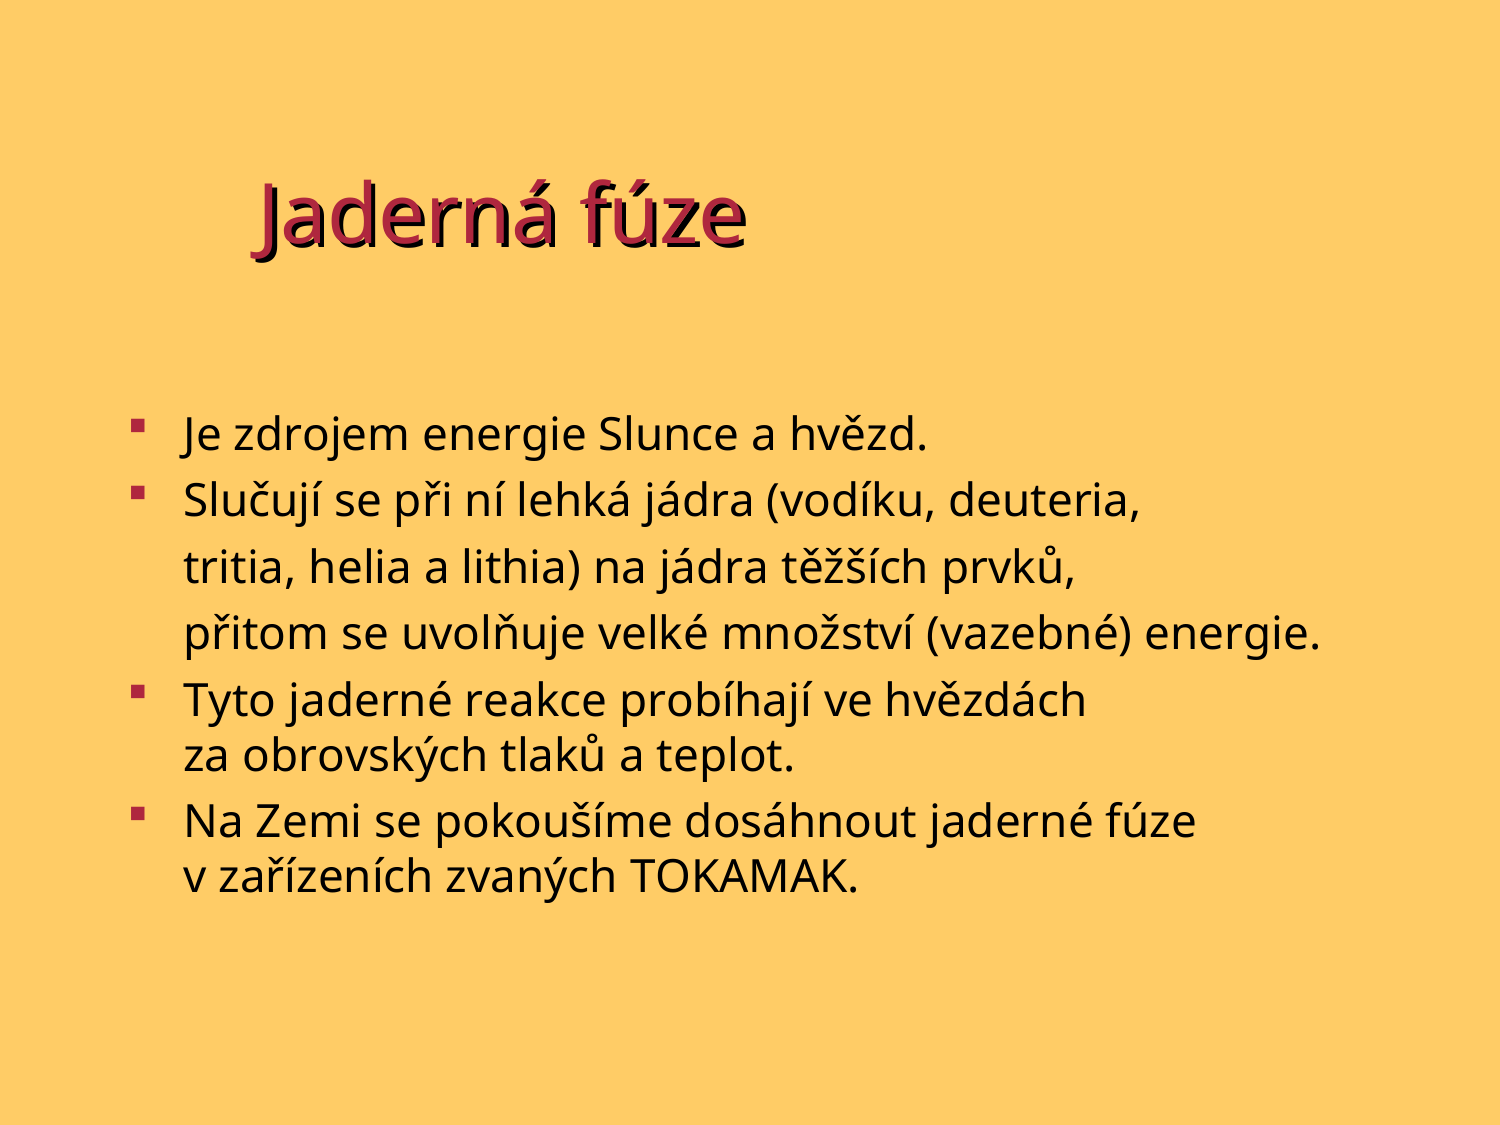

# Jaderná fúze
Je zdrojem energie Slunce a hvězd.
Slučují se při ní lehká jádra (vodíku, deuteria,
	tritia, helia a lithia) na jádra těžších prvků,
	přitom se uvolňuje velké množství (vazebné) energie.
Tyto jaderné reakce probíhají ve hvězdách
za obrovských tlaků a teplot.
Na Zemi se pokoušíme dosáhnout jaderné fúze
v zařízeních zvaných TOKAMAK.